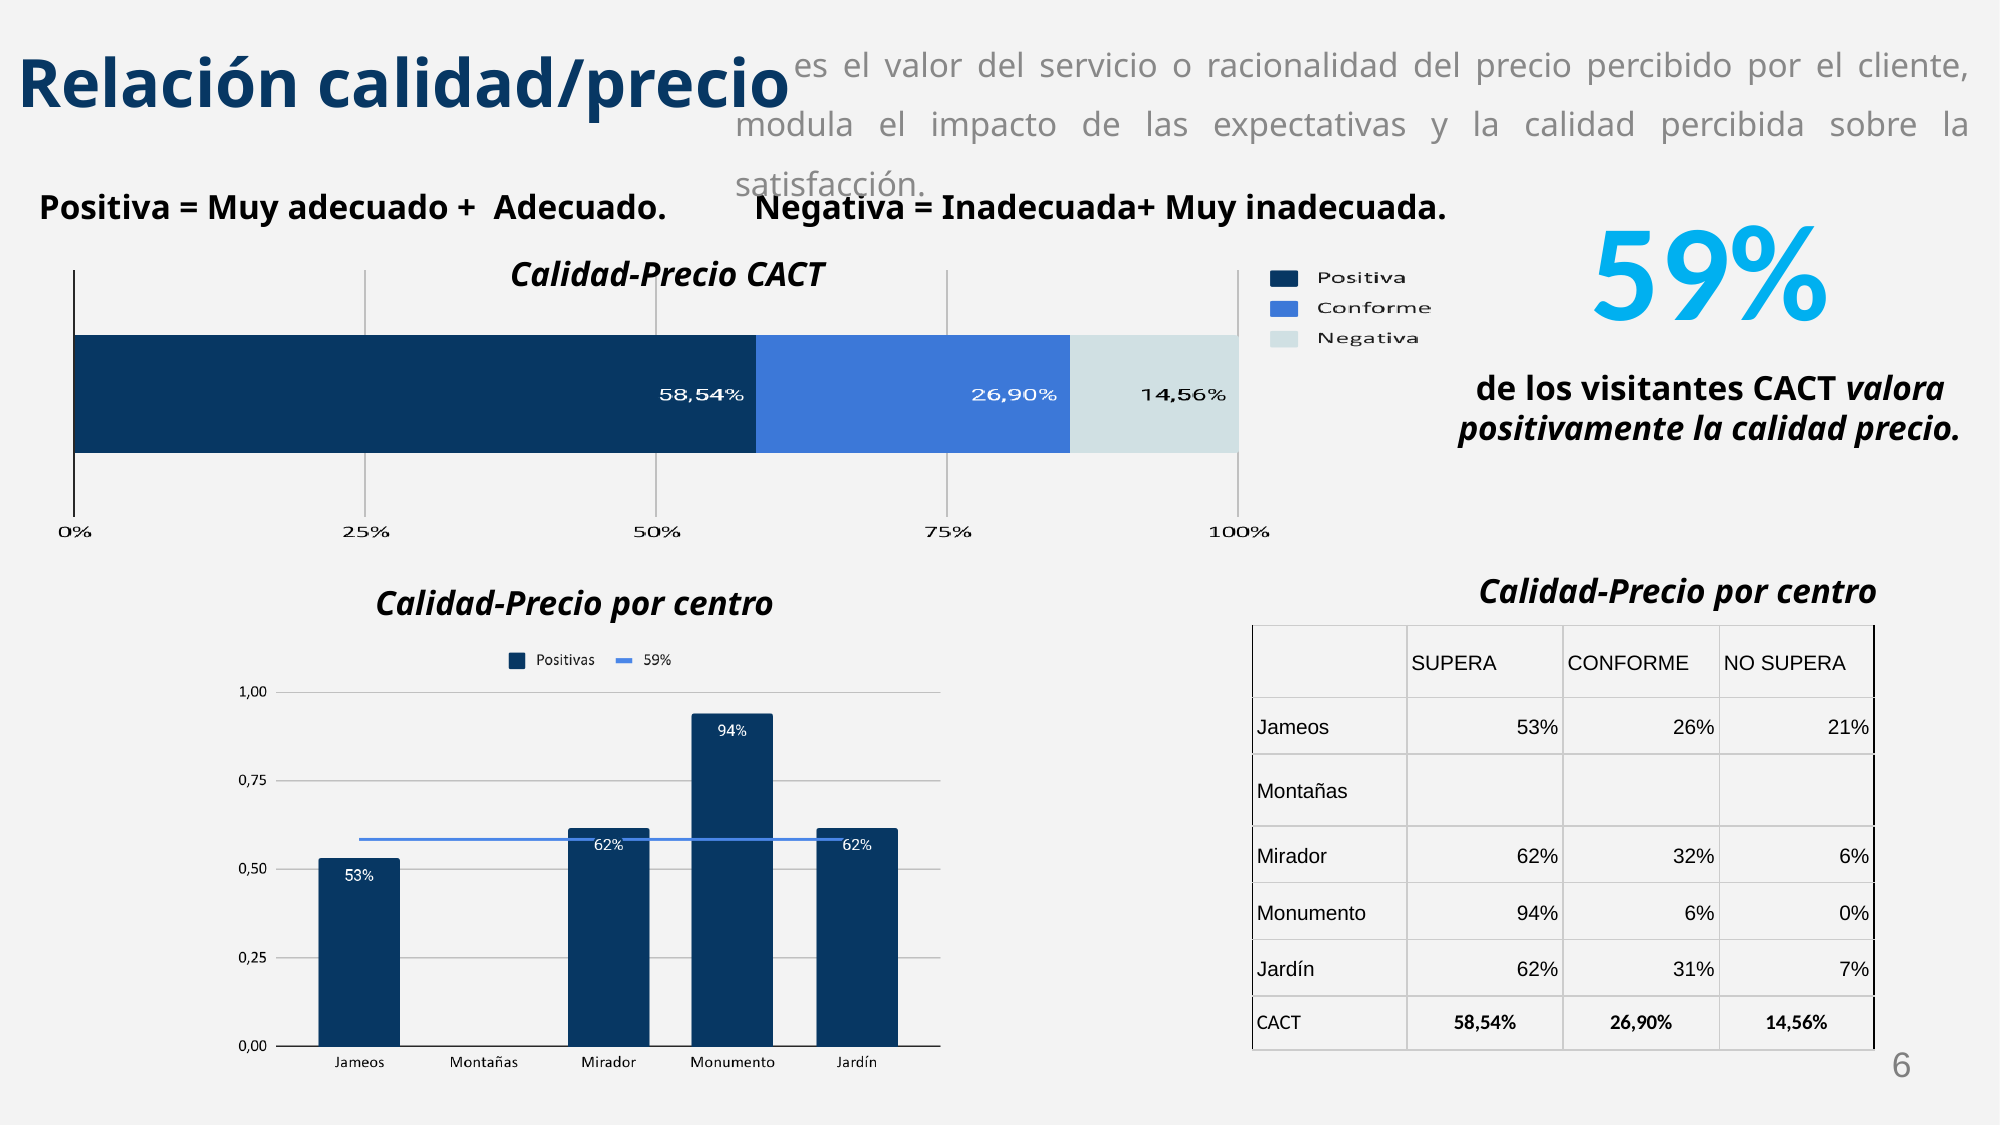

Relación calidad/precio
 es el valor del servicio o racionalidad del precio percibido por el cliente, modula el impacto de las expectativas y la calidad percibida sobre la satisfacción.
Positiva = Muy adecuado + Adecuado. Negativa = Inadecuada+ Muy inadecuada.
59%
de los visitantes CACT valora positivamente la calidad precio.
Calidad-Precio CACT
Calidad-Precio por centro
Calidad-Precio por centro
| | SUPERA | CONFORME | NO SUPERA |
| --- | --- | --- | --- |
| Jameos | 53% | 26% | 21% |
| Montañas | | | |
| Mirador | 62% | 32% | 6% |
| Monumento | 94% | 6% | 0% |
| Jardín | 62% | 31% | 7% |
| CACT | 58,54% | 26,90% | 14,56% |